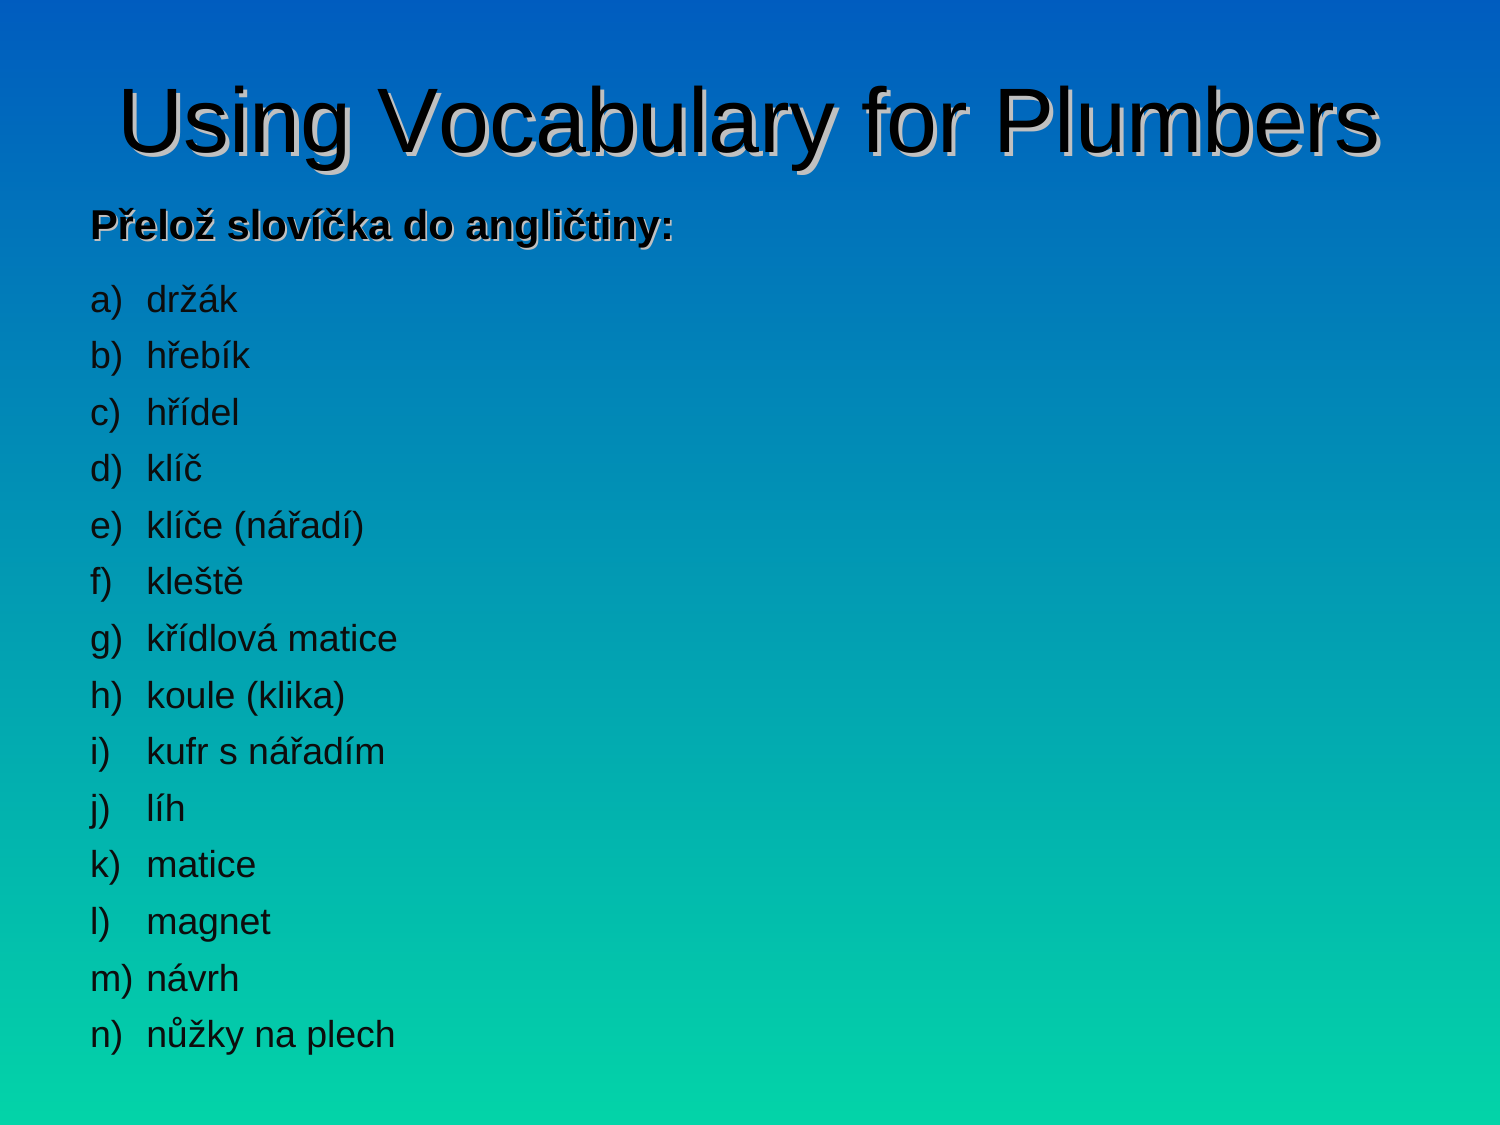

# Using Vocabulary for Plumbers
Přelož slovíčka do angličtiny:
držák
hřebík
hřídel
klíč
klíče (nářadí)
kleště
křídlová matice
koule (klika)
kufr s nářadím
líh
matice
magnet
návrh
nůžky na plech